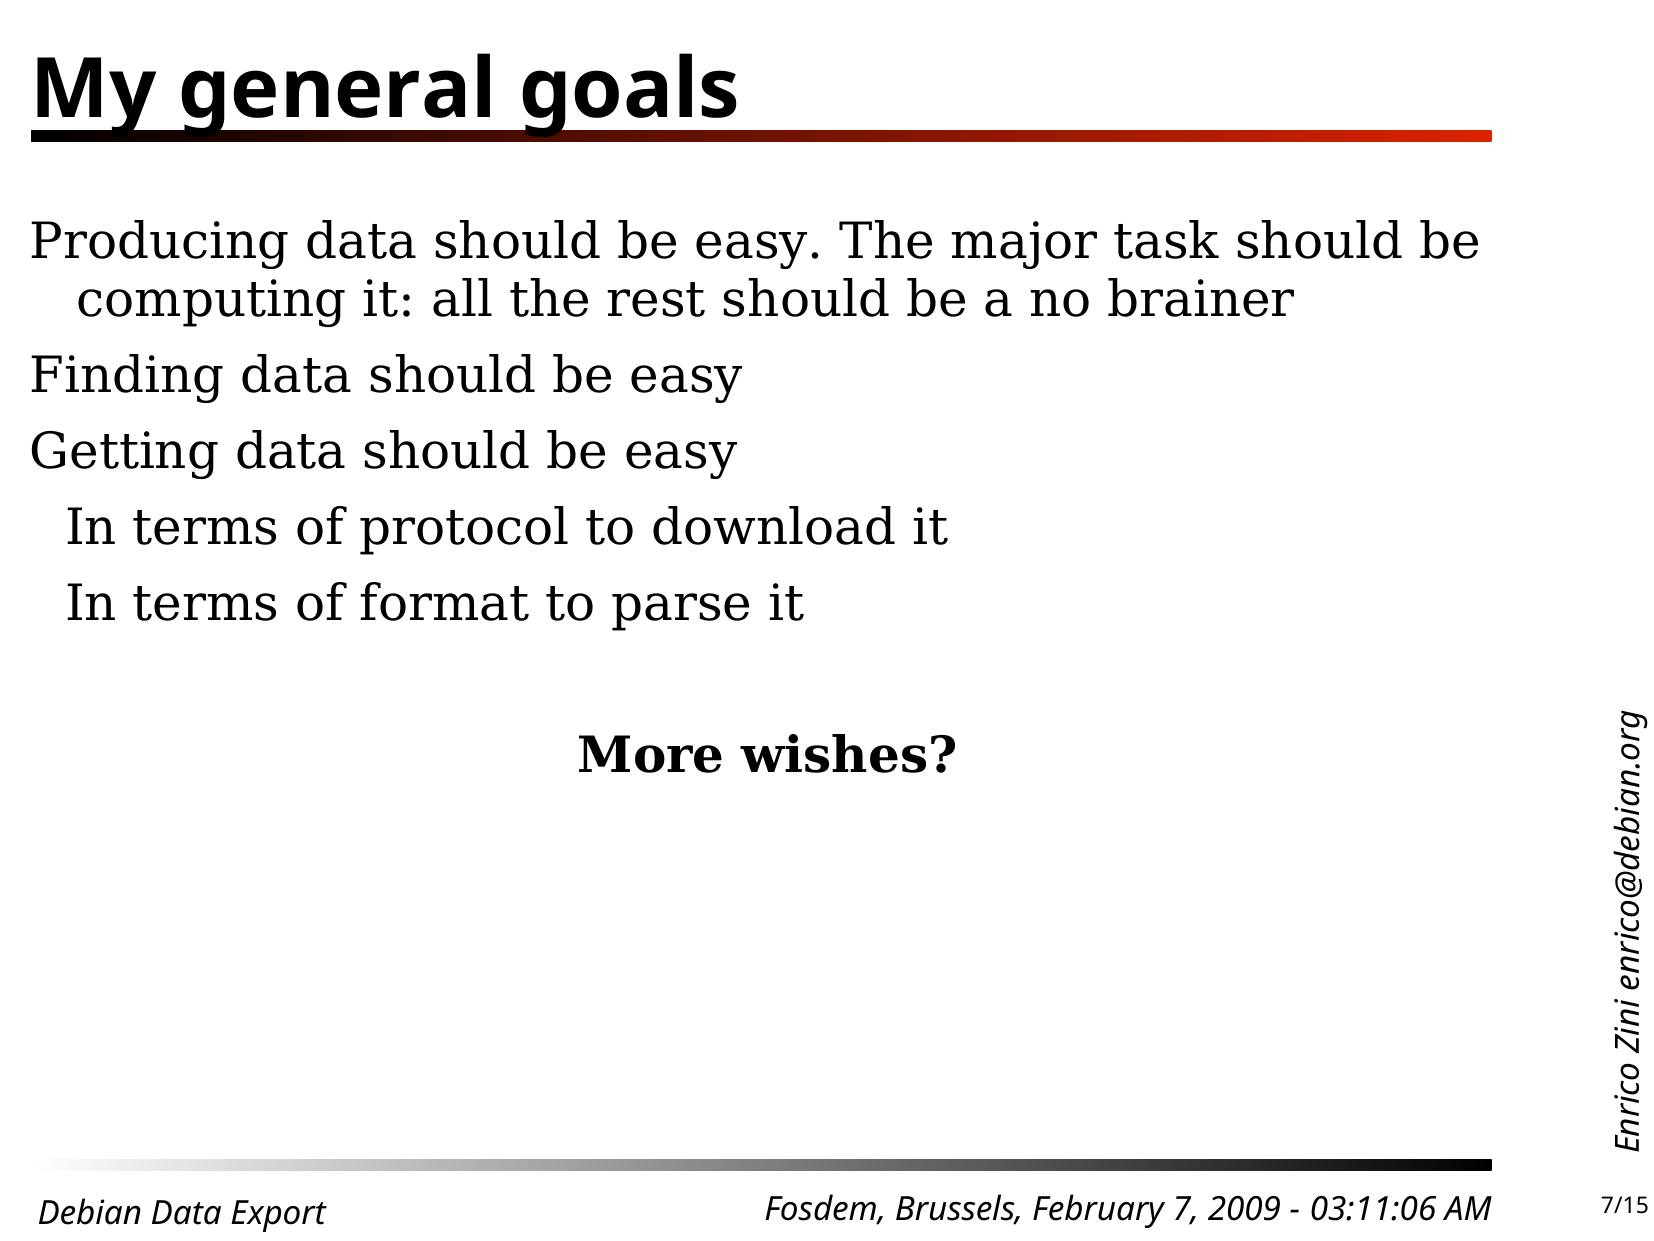

My general goals
Producing data should be easy. The major task should be computing it: all the rest should be a no brainer
Finding data should be easy
Getting data should be easy
In terms of protocol to download it
In terms of format to parse it
More wishes?